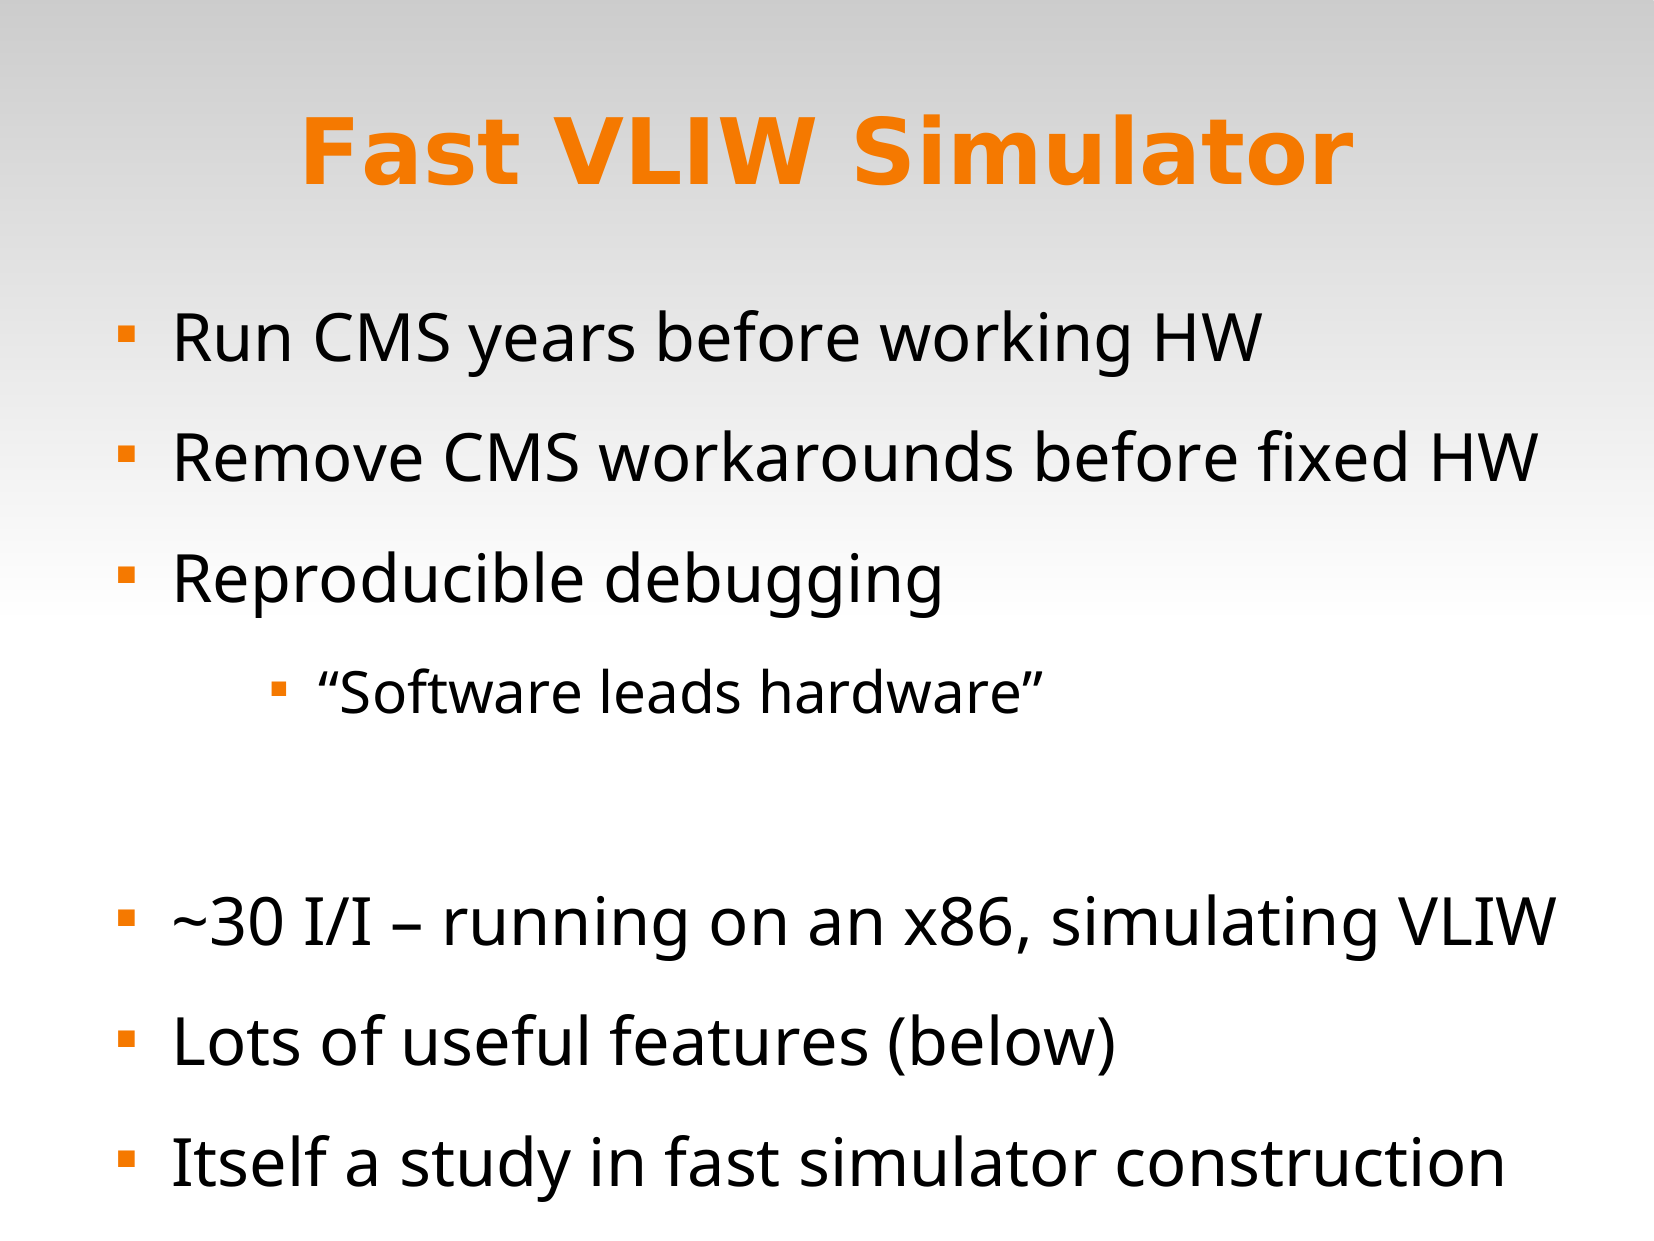

# Fast VLIW Simulator
Run CMS years before working HW
Remove CMS workarounds before fixed HW
Reproducible debugging
“Software leads hardware”
~30 I/I – running on an x86, simulating VLIW
Lots of useful features (below)
Itself a study in fast simulator construction